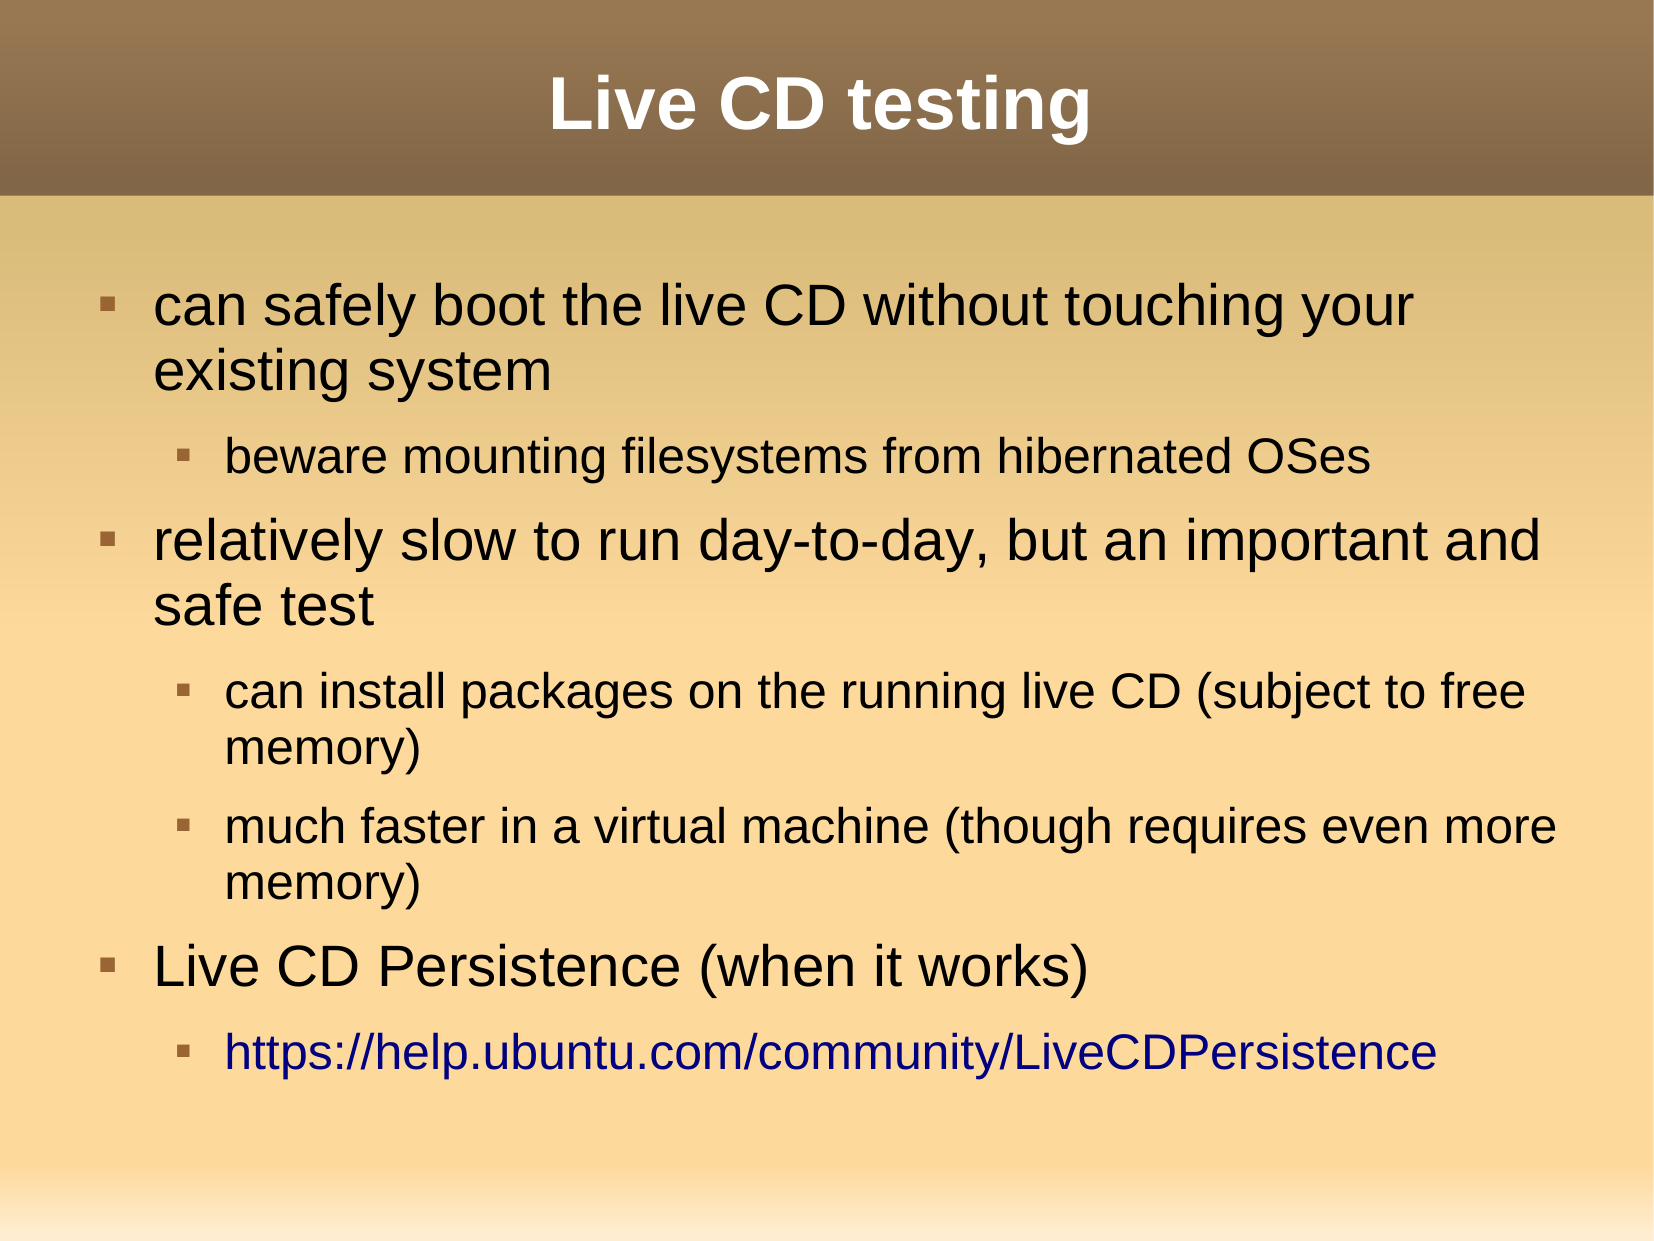

# Live CD testing
can safely boot the live CD without touching your existing system
beware mounting filesystems from hibernated OSes
relatively slow to run day-to-day, but an important and safe test
can install packages on the running live CD (subject to free memory)
much faster in a virtual machine (though requires even more memory)
Live CD Persistence (when it works)
https://help.ubuntu.com/community/LiveCDPersistence